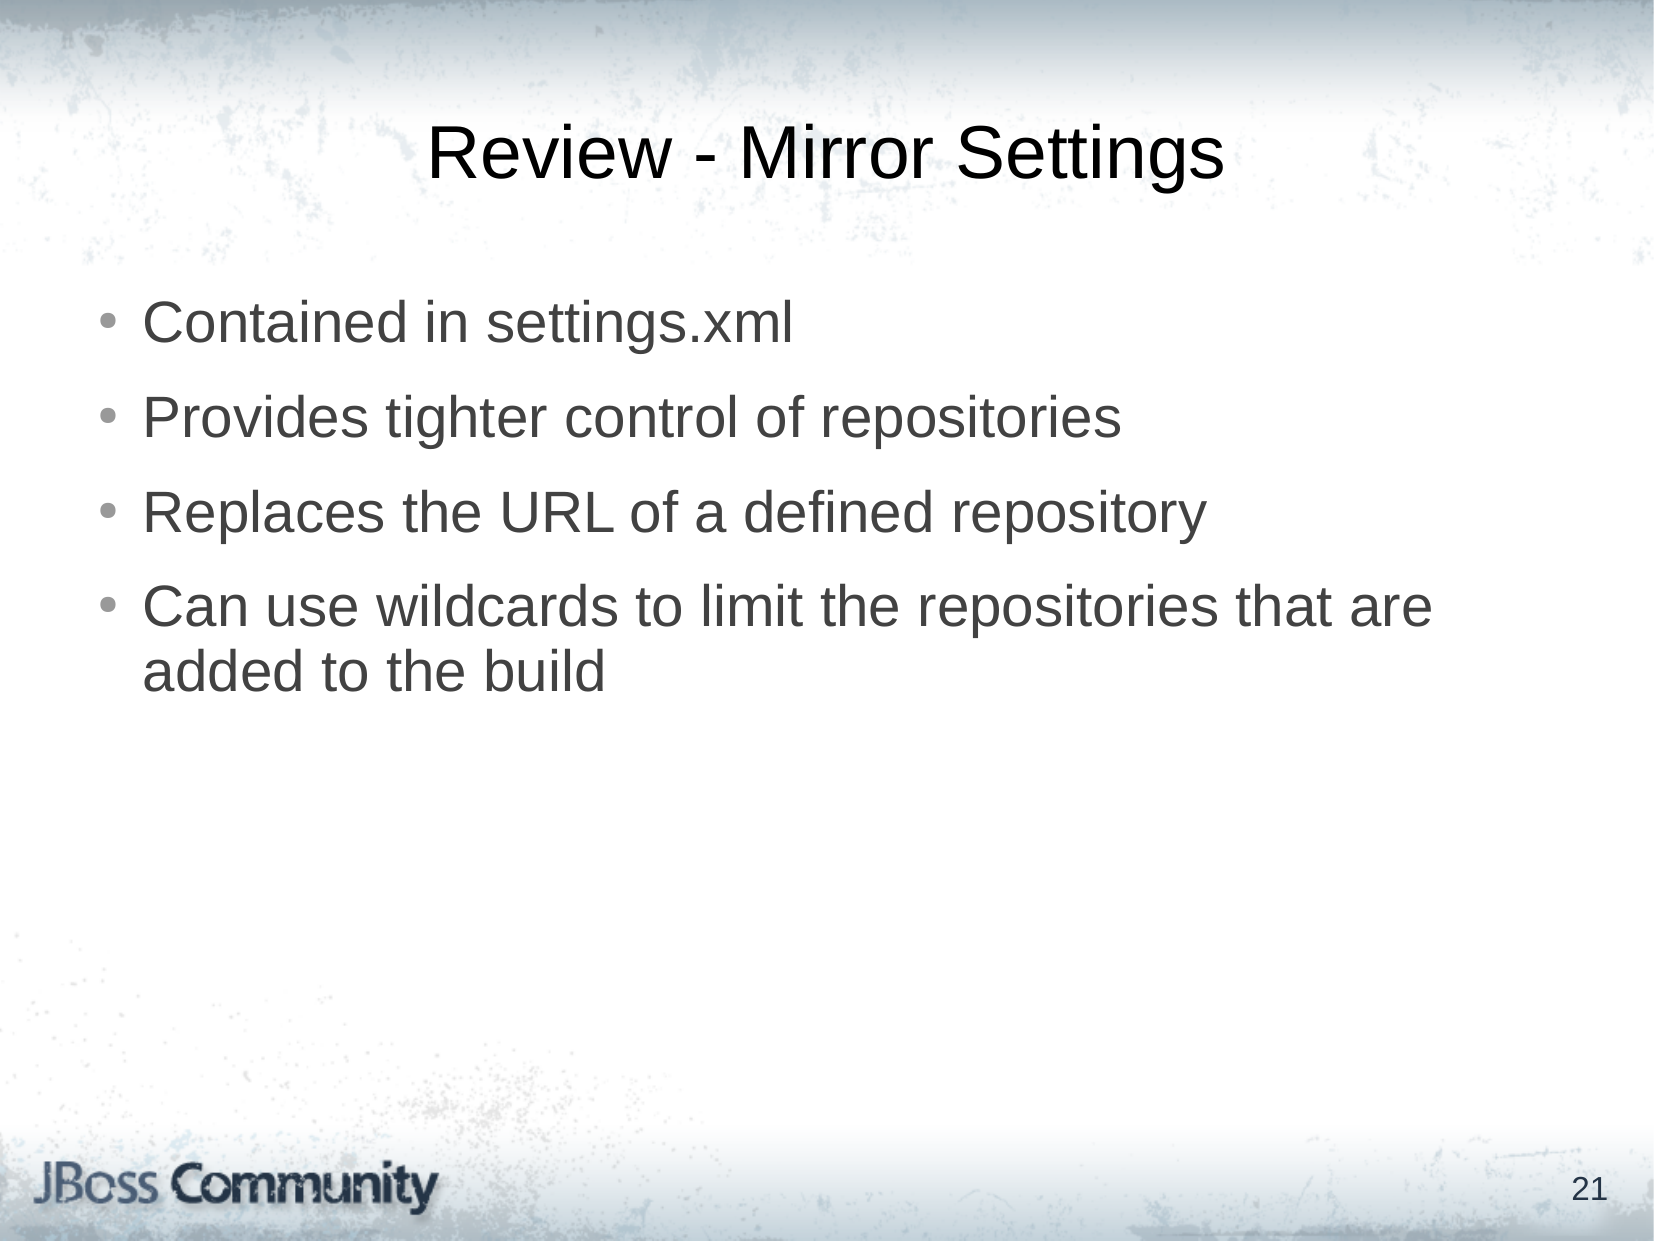

# Review - Mirror Settings
Contained in settings.xml
Provides tighter control of repositories
Replaces the URL of a defined repository
Can use wildcards to limit the repositories that are added to the build